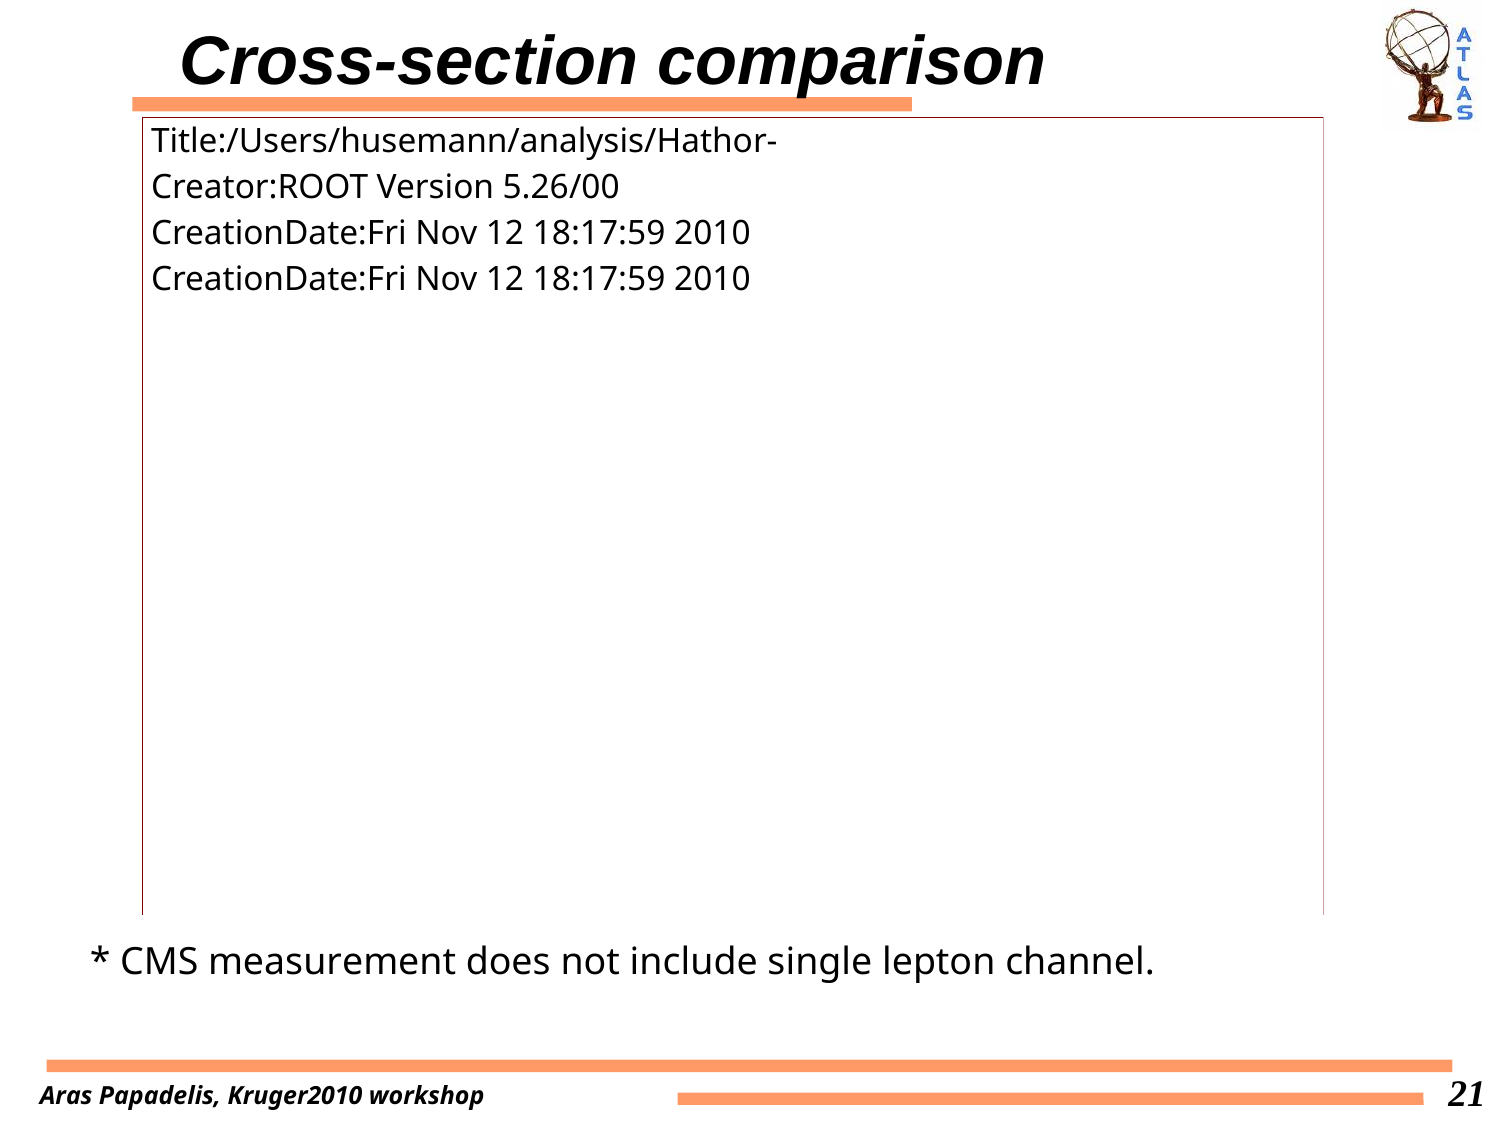

# Cross-section comparison
* CMS measurement does not include single lepton channel.